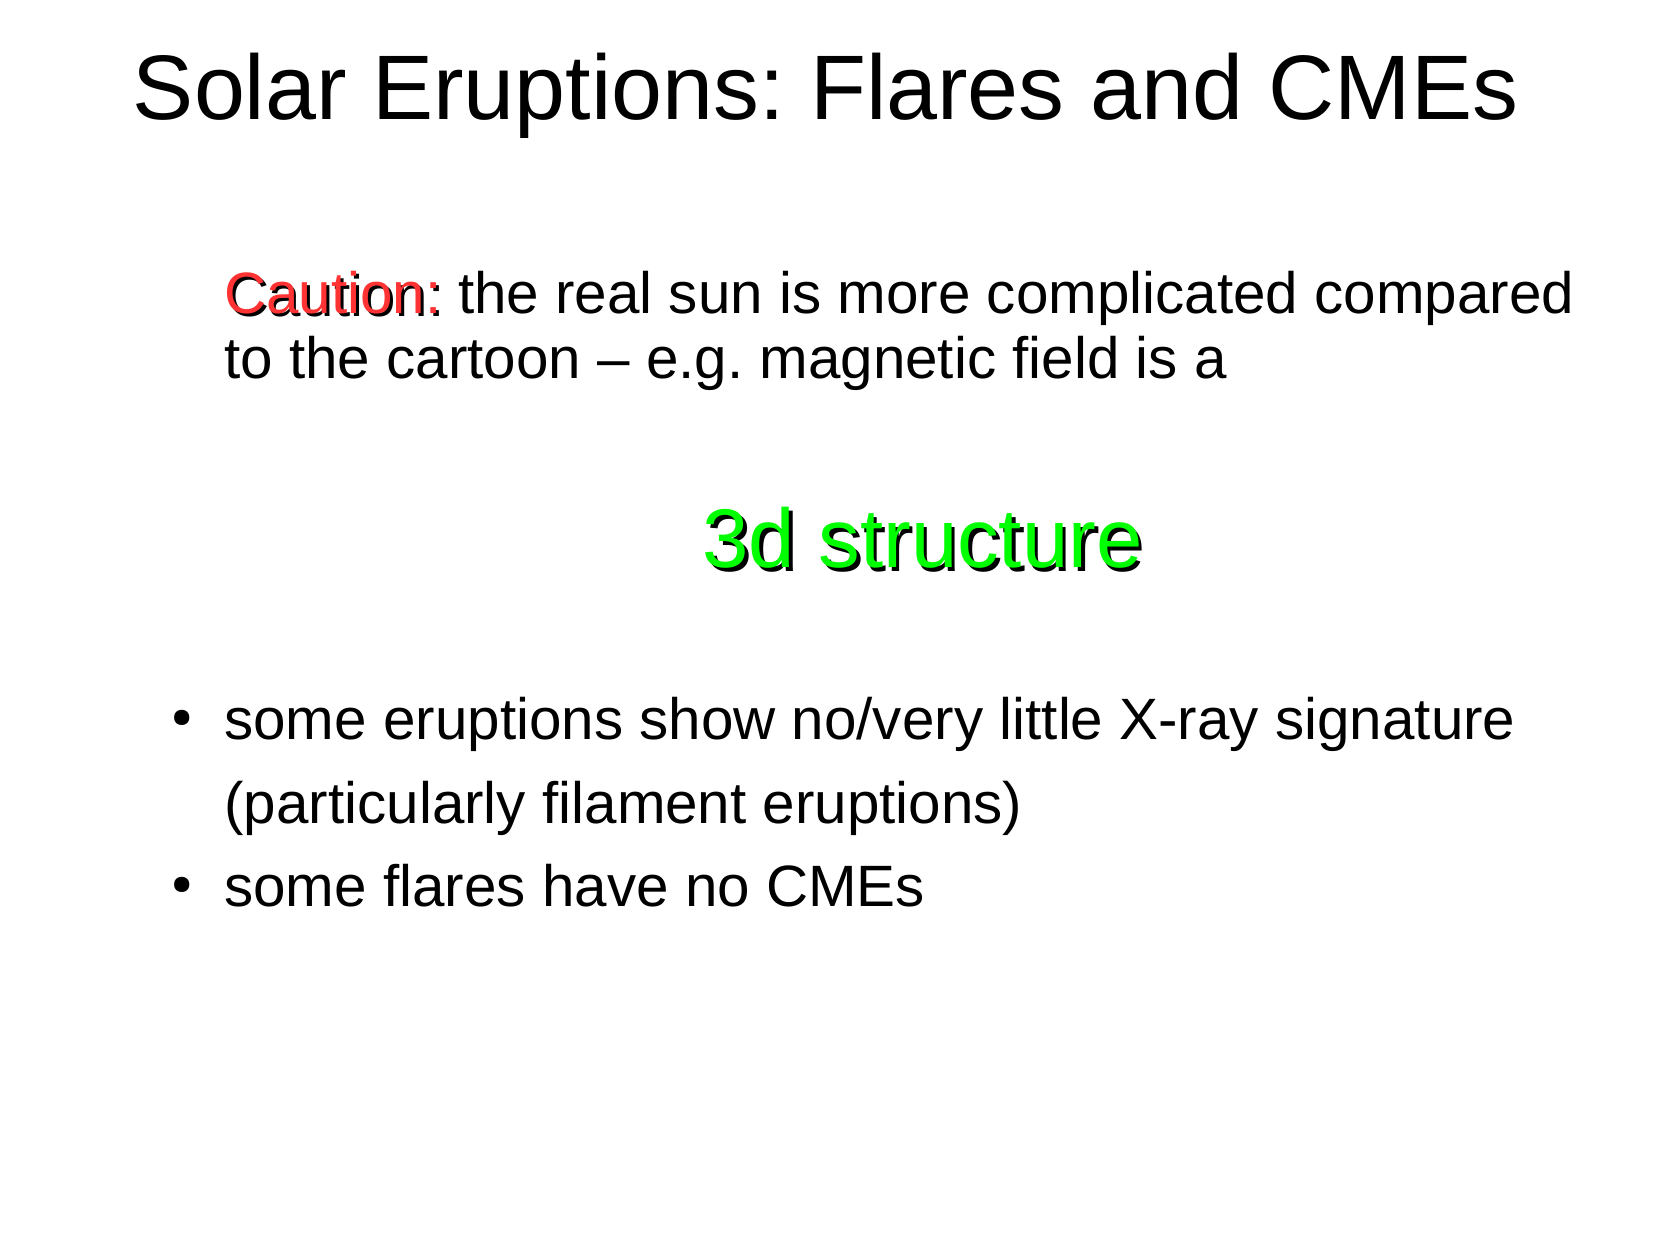

# Solar Eruptions: Flares and CMEs
Caution: the real sun is more complicated compared to the cartoon – e.g. magnetic field is a
 3d structure
some eruptions show no/very little X-ray signature
(particularly filament eruptions)
some flares have no CMEs